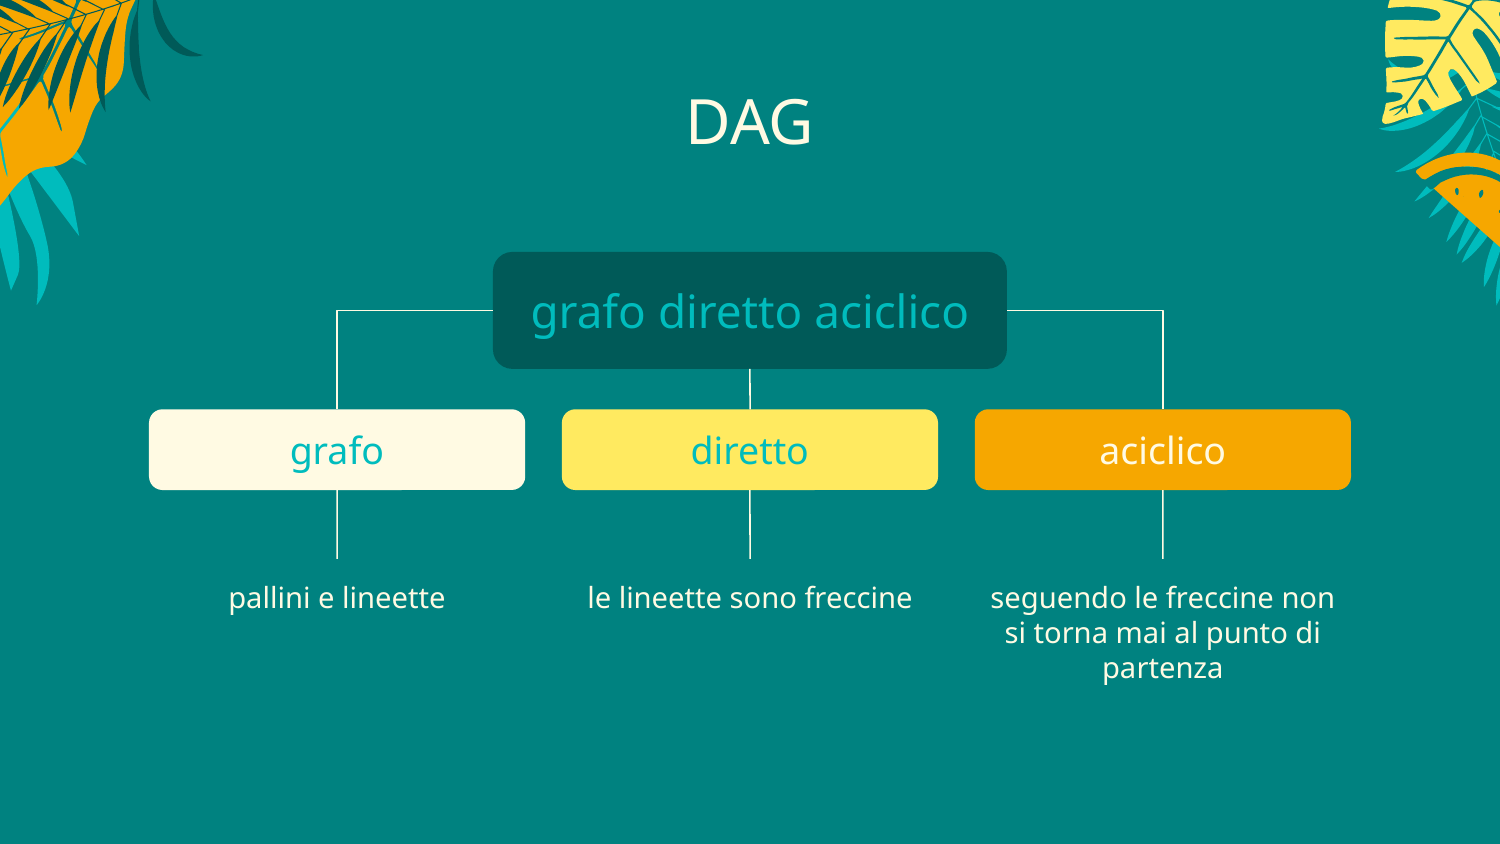

# DAG
grafo diretto aciclico
grafo
aciclico
diretto
pallini e lineette
le lineette sono freccine
seguendo le freccine non si torna mai al punto di partenza